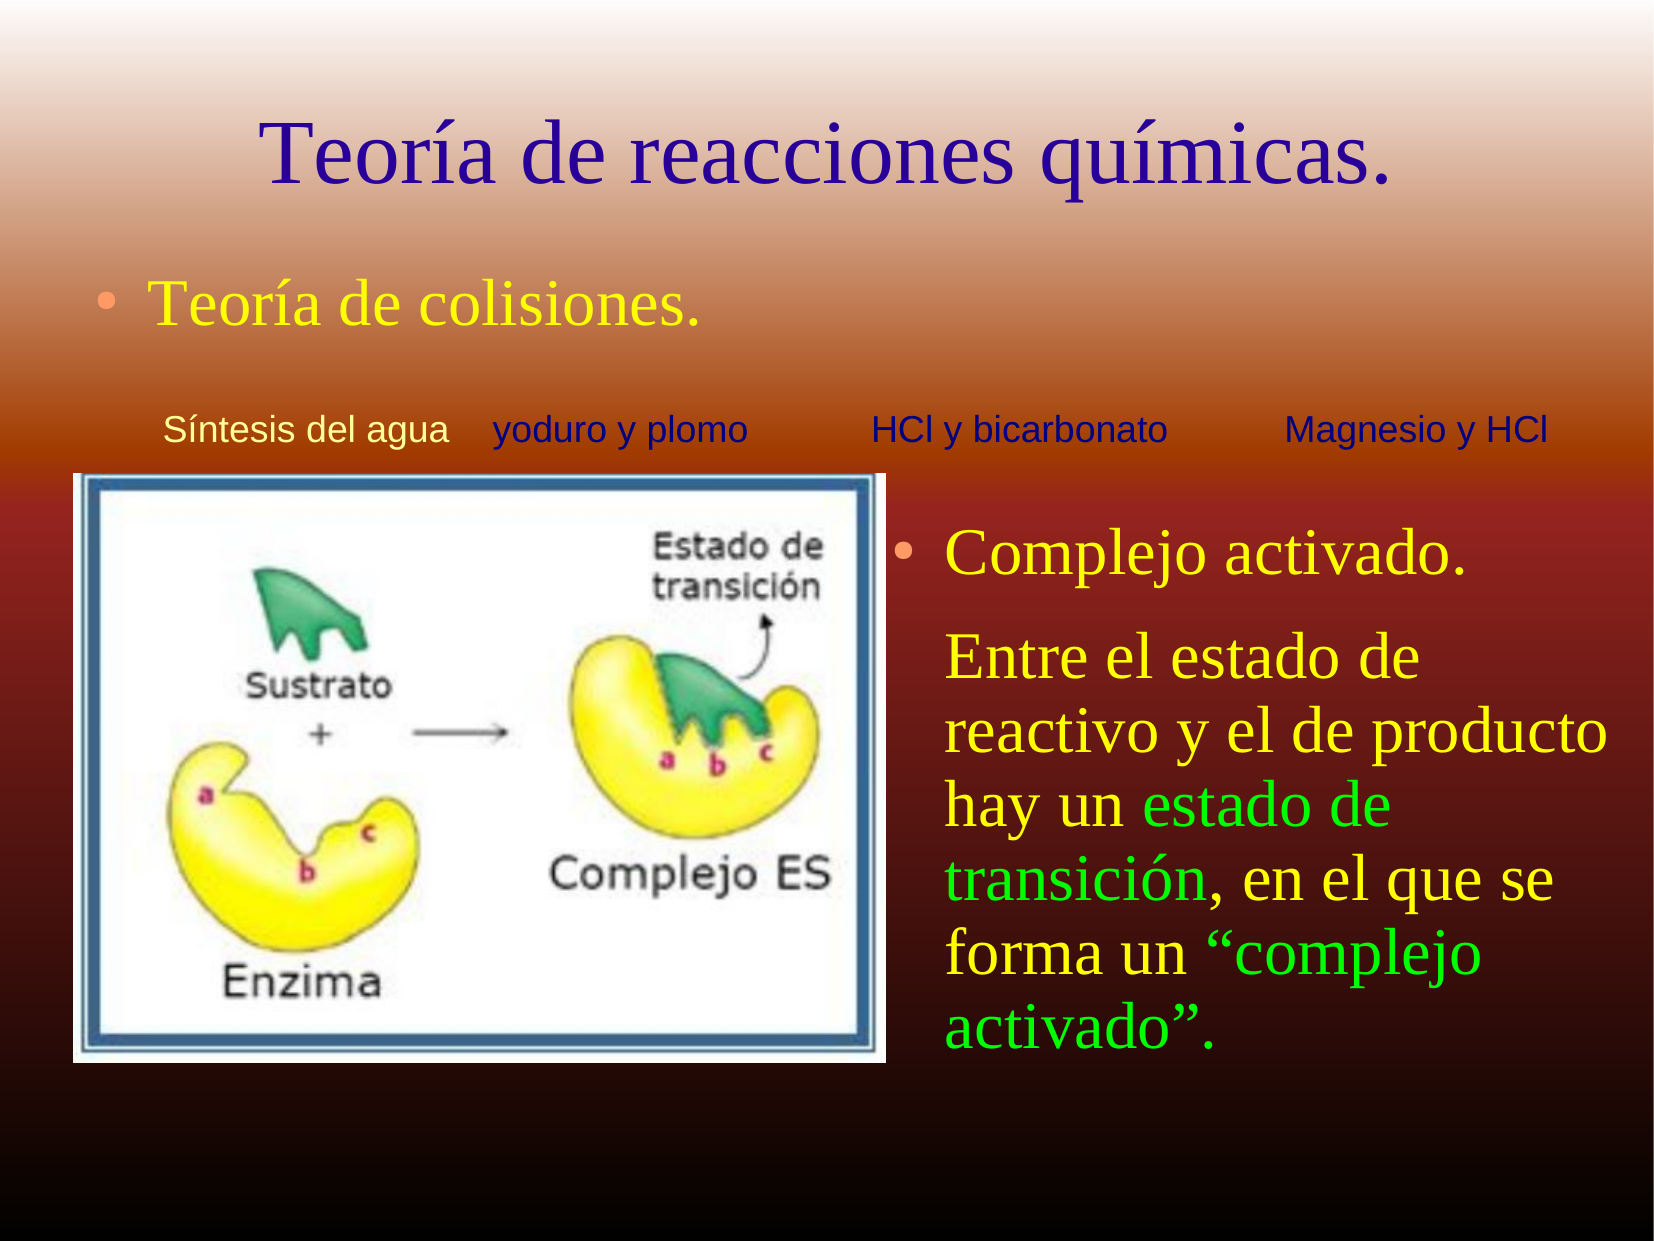

# Teoría de reacciones químicas.
Teoría de colisiones.
Síntesis del agua
yoduro y plomo
HCl y bicarbonato
Magnesio y HCl
Complejo activado.
Entre el estado de reactivo y el de producto hay un estado de transición, en el que se forma un “complejo activado”.